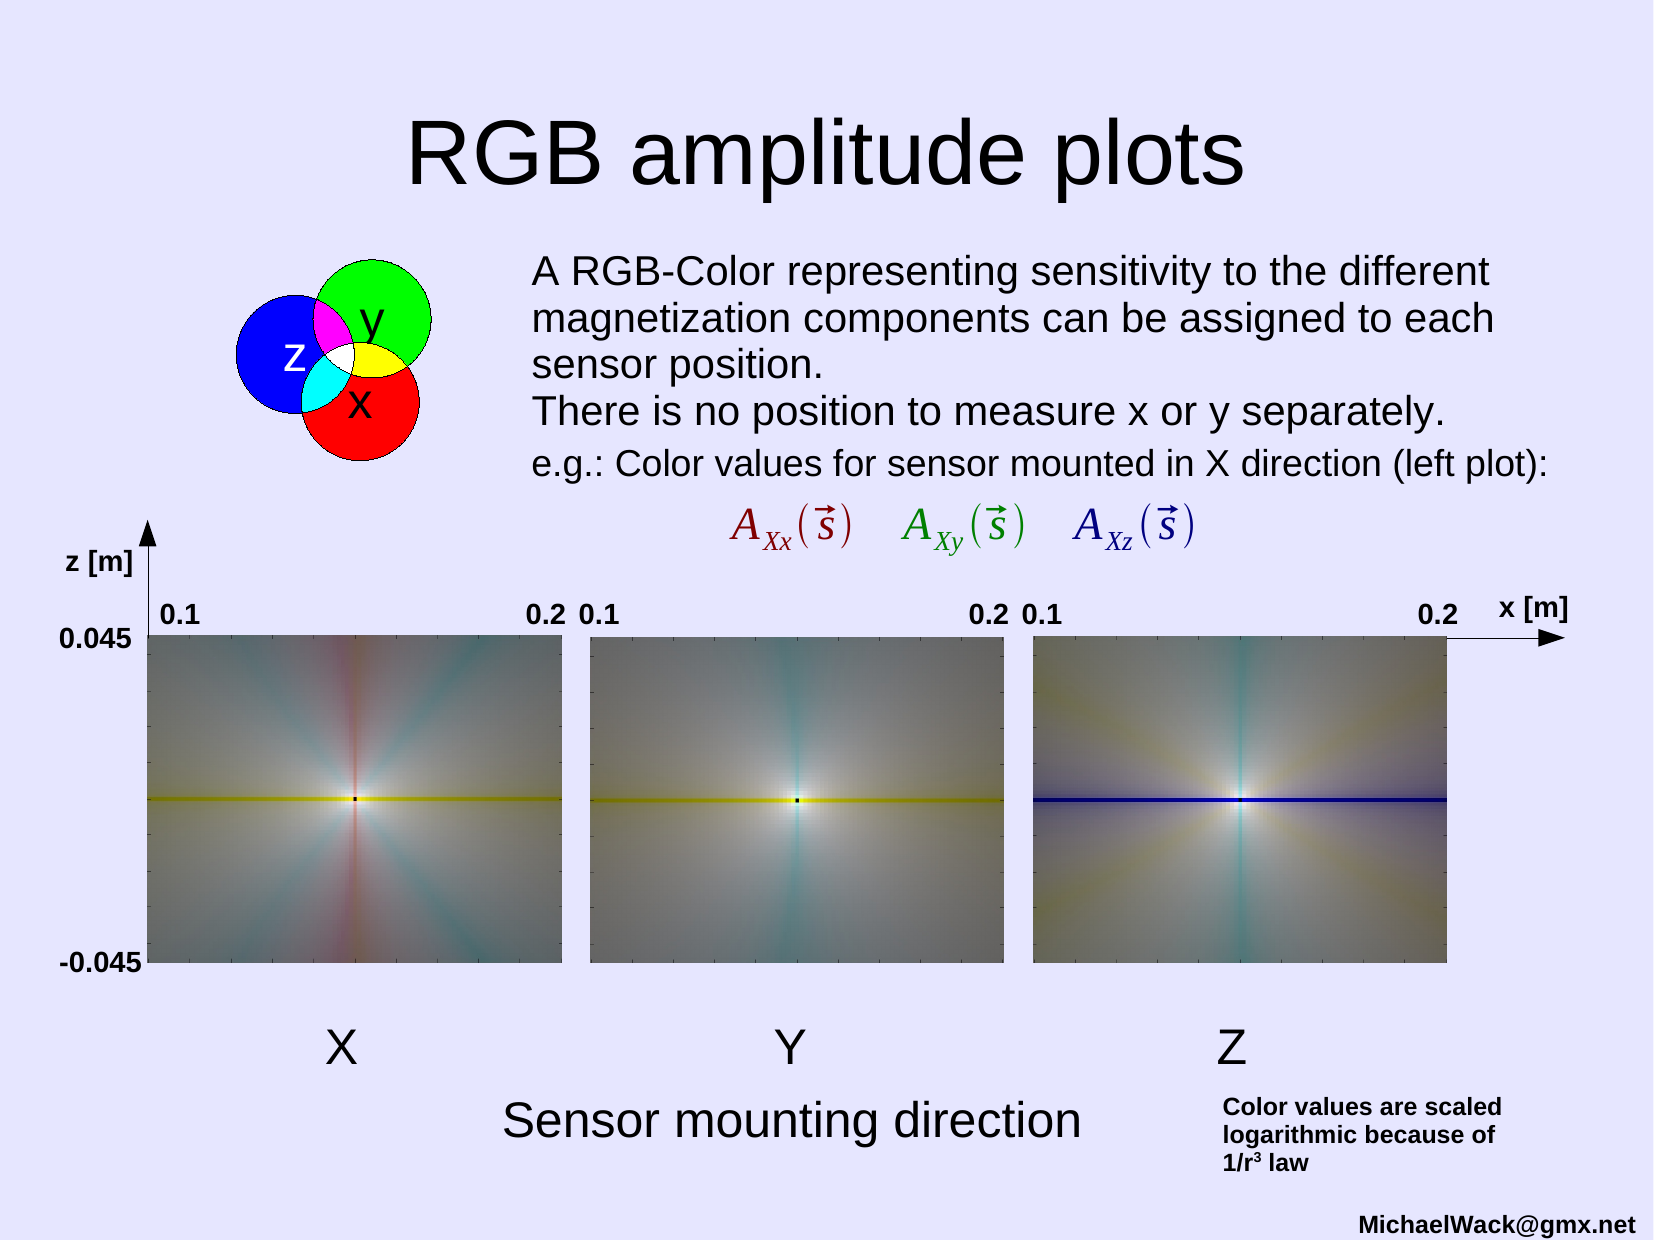

# RGB amplitude plots
A RGB-Color representing sensitivity to the different magnetization components can be assigned to each sensor position.
There is no position to measure x or y separately.
y
z
x
e.g.: Color values for sensor mounted in X direction (left plot):
z [m]
x [m]
0.1
0.1
0.1
0.2
0.2
0.2
0.045
-0.045
X
Y
Z
Sensor mounting direction
Color values are scaled logarithmic because of 1/r3 law